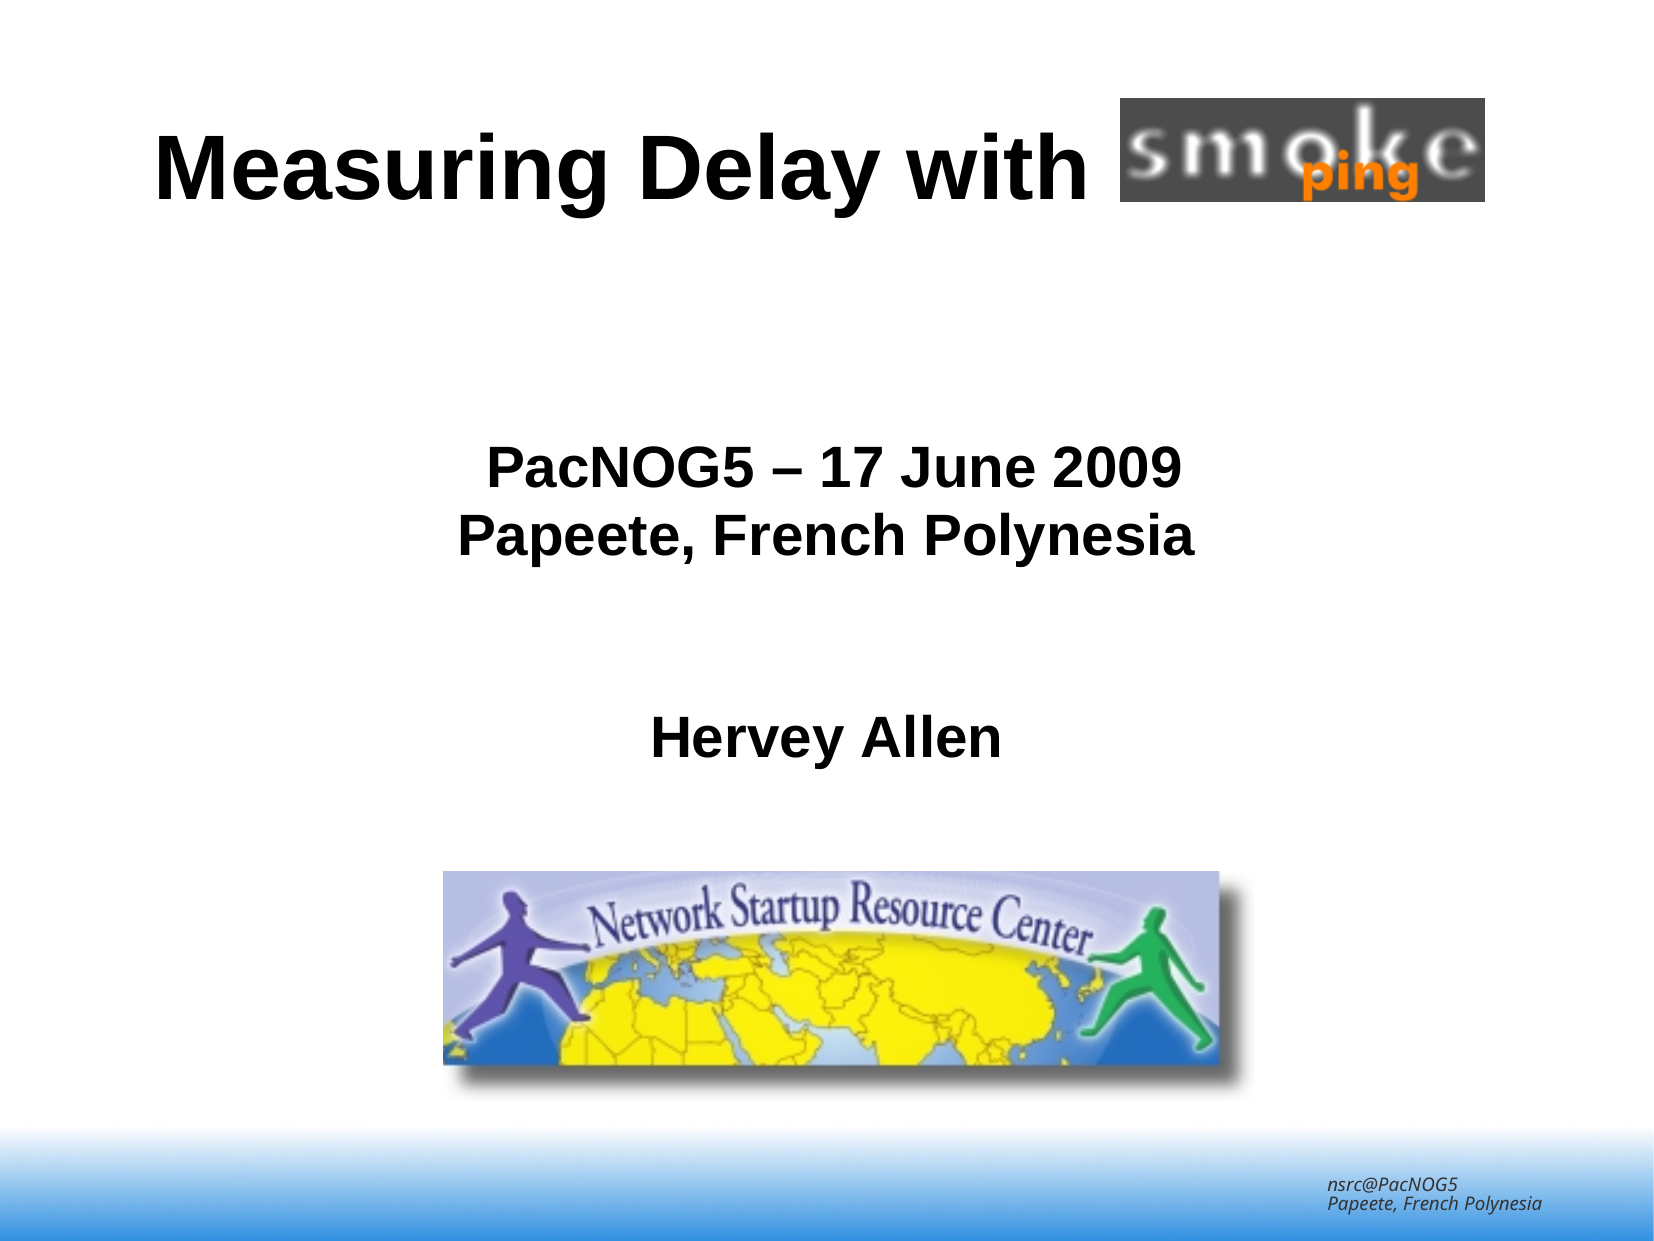

# Measuring Delay with PacNOG5 – 17 June 2009 Papeete, French Polynesia Hervey Allen